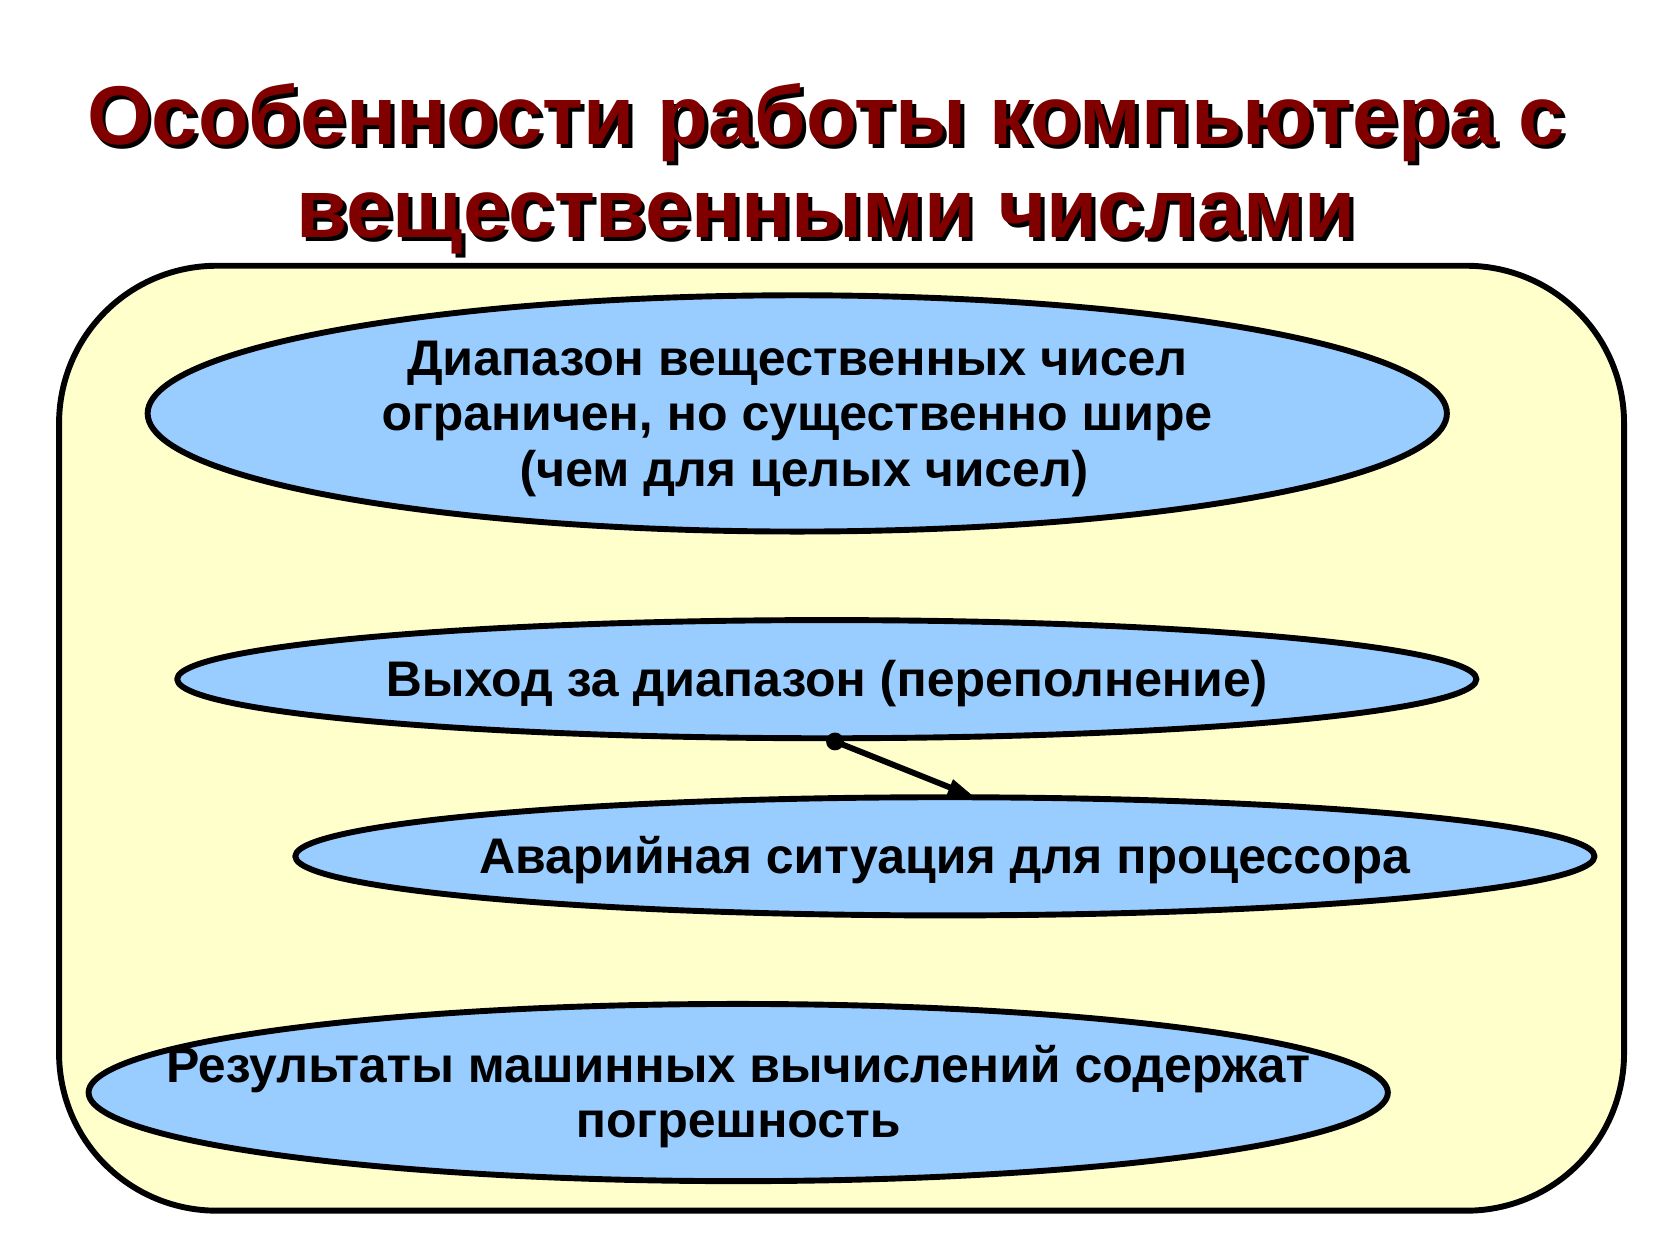

Особенности работы компьютера с вещественными числами
Диапазон вещественных чисел
ограничен, но существенно шире
 (чем для целых чисел)
Выход за диапазон (переполнение)
Аварийная ситуация для процессора
Результаты машинных вычислений содержат
погрешность